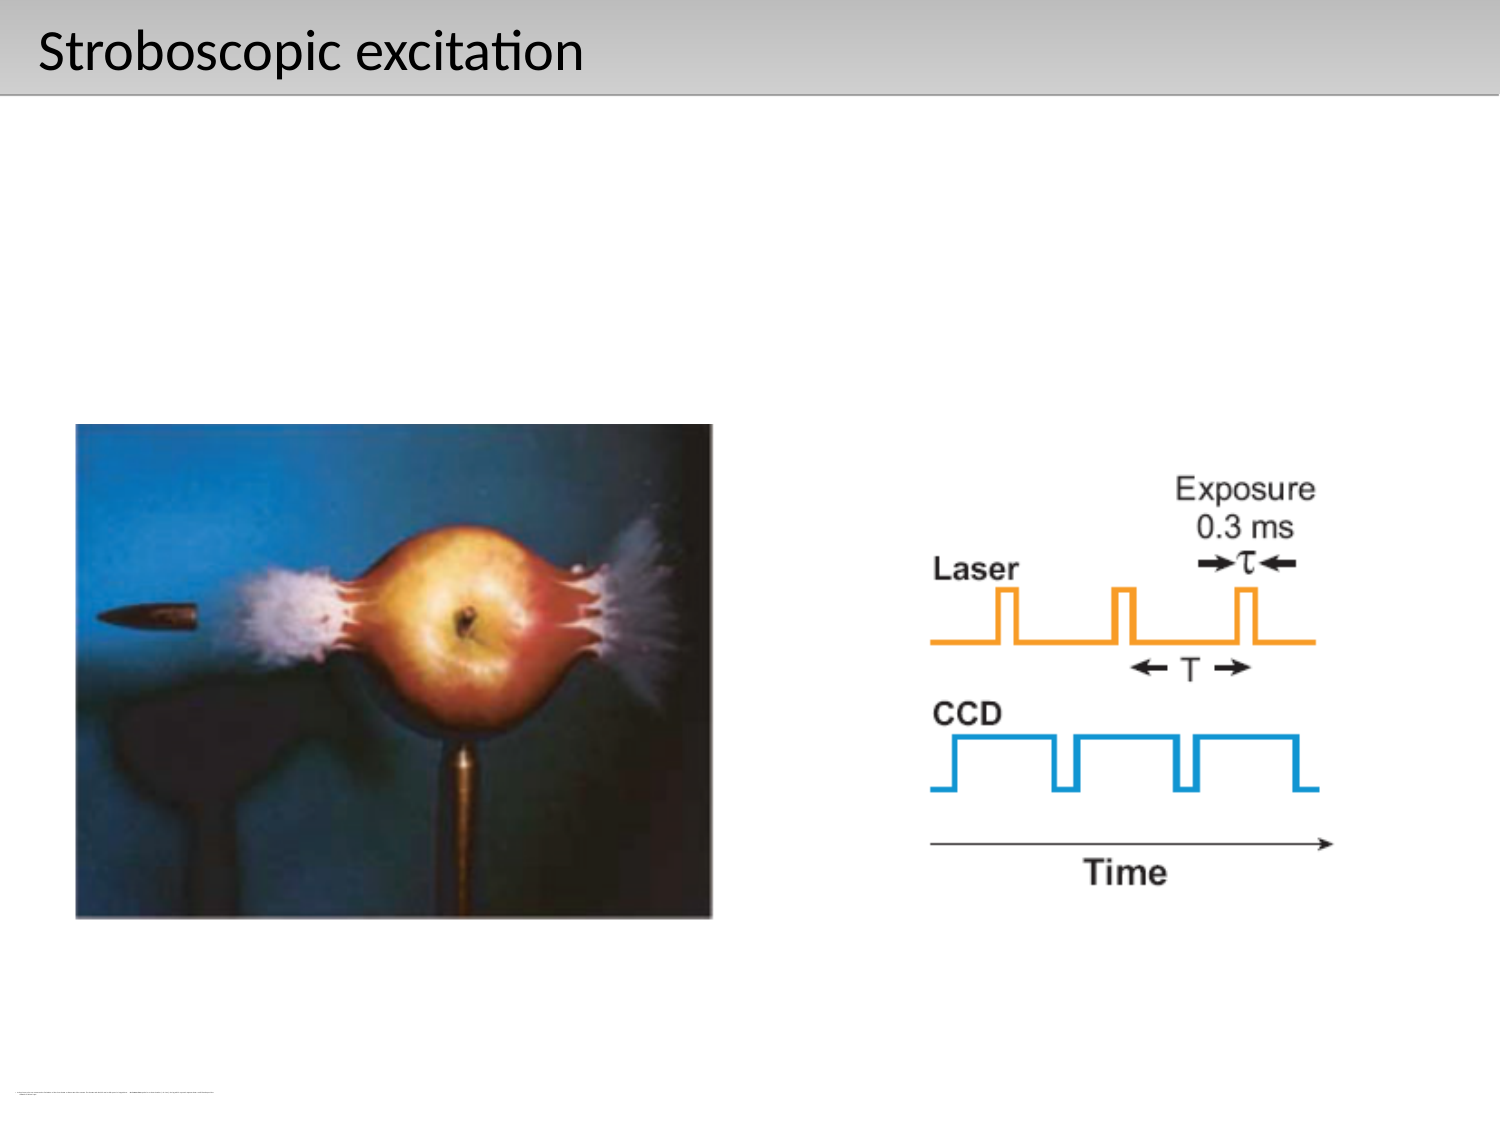

# Stroboscopic excitation
A short laser pulse can overcome the limitation of the slow shutter or frame rate of the camera. The shutter and the CCD can be left open for longer times . An intense laser pulse for a short duration (∼0.3 ms), during which a protein reporter does not diffuse beyond the diffraction limited spot